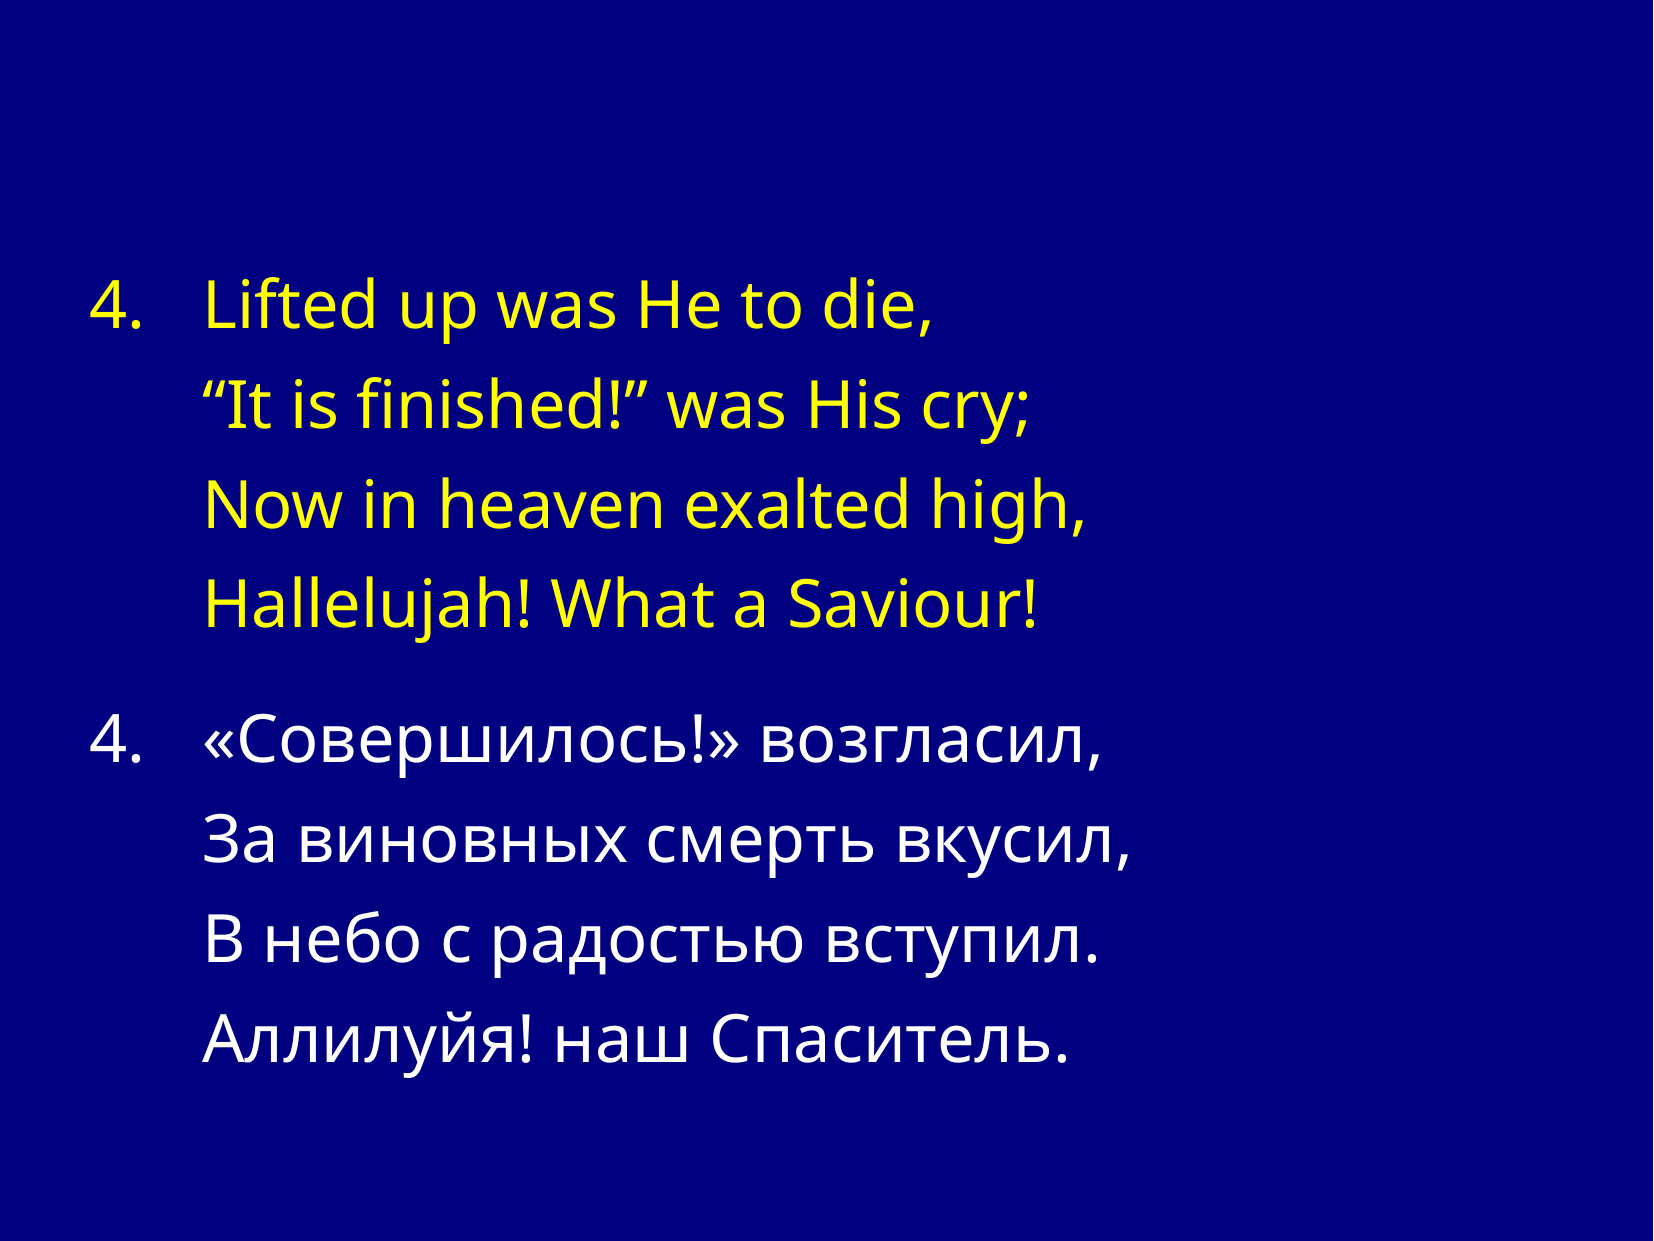

4.	Lifted up was He to die,
	“It is finished!” was His cry;
	Now in heaven exalted high,
	Hallelujah! What a Saviour!
4.	«Совершилось!» возгласил,
	За виновных смерть вкусил,
	В небо с радостью вступил.
	Аллилуйя! наш Спаситель.